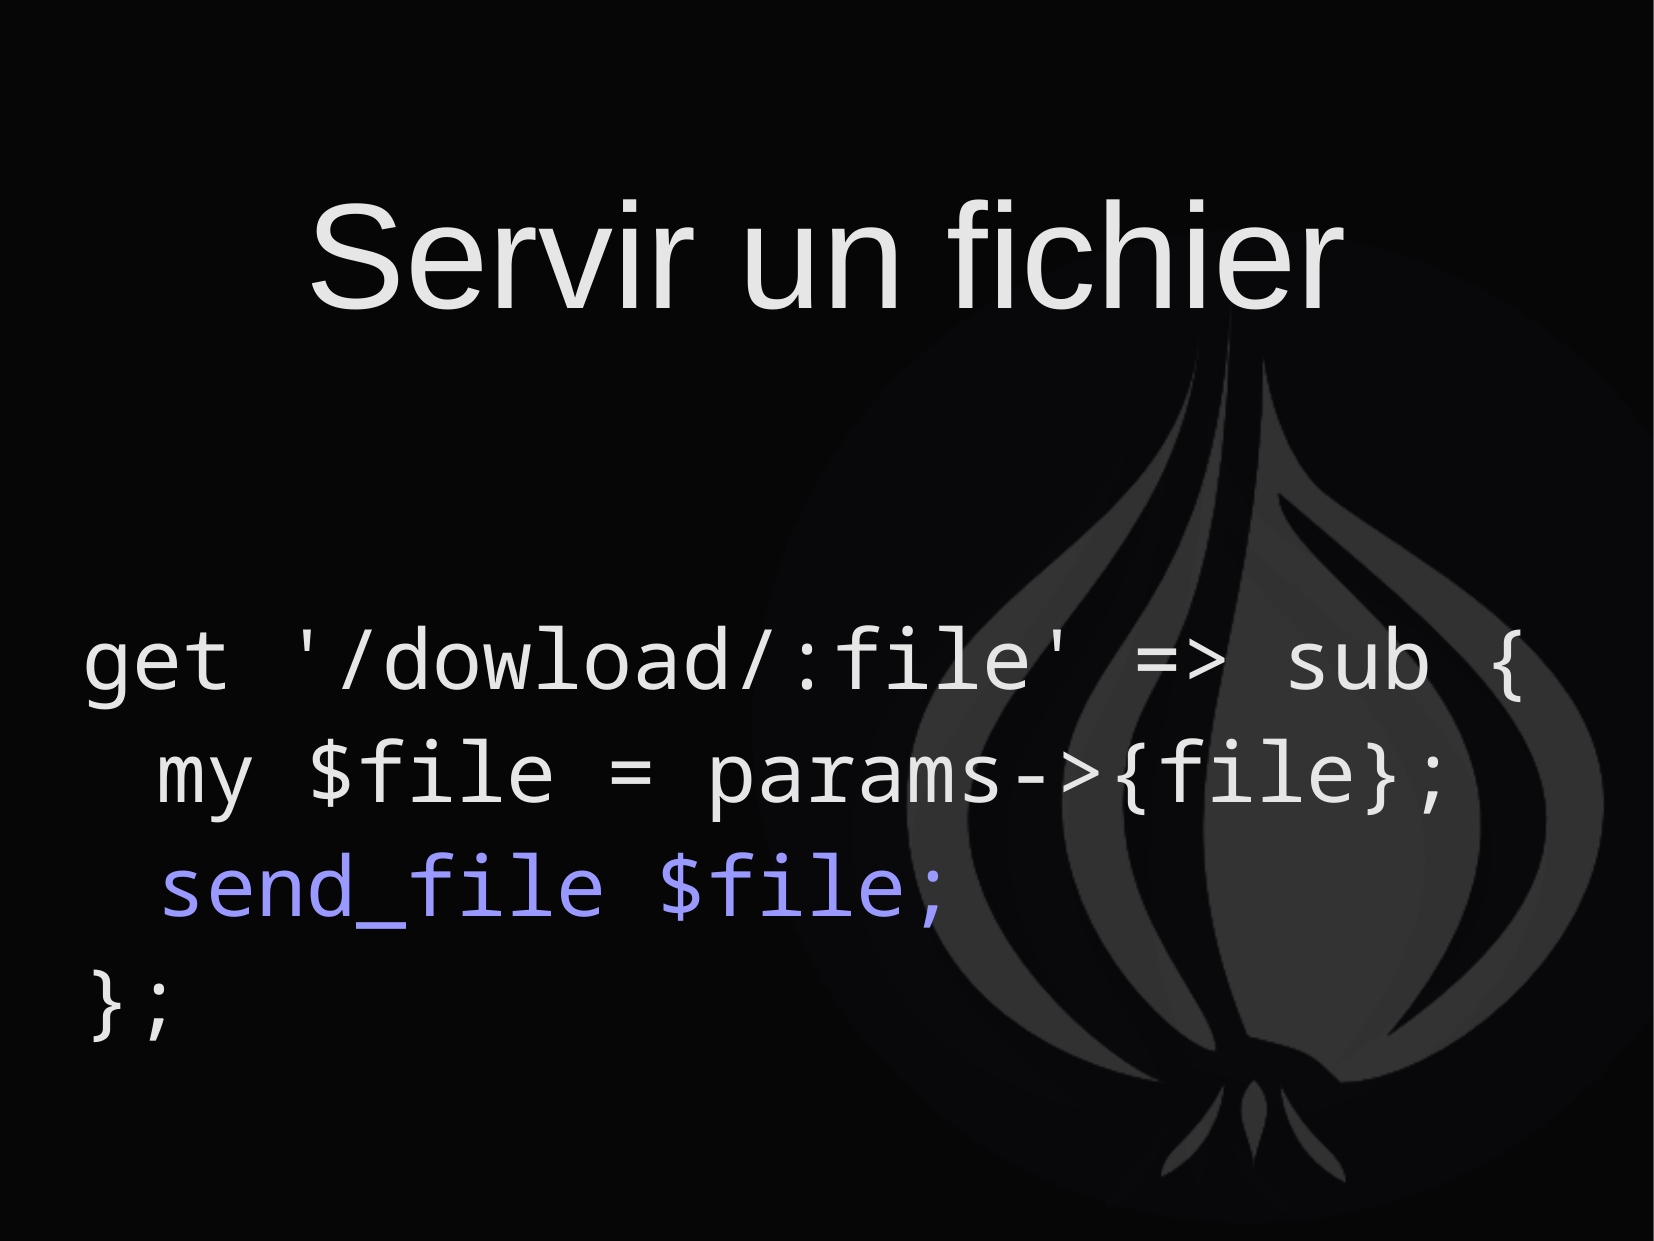

# Servir un fichier
get '/dowload/:file' => sub {
	my $file = params->{file};
	send_file $file;
};